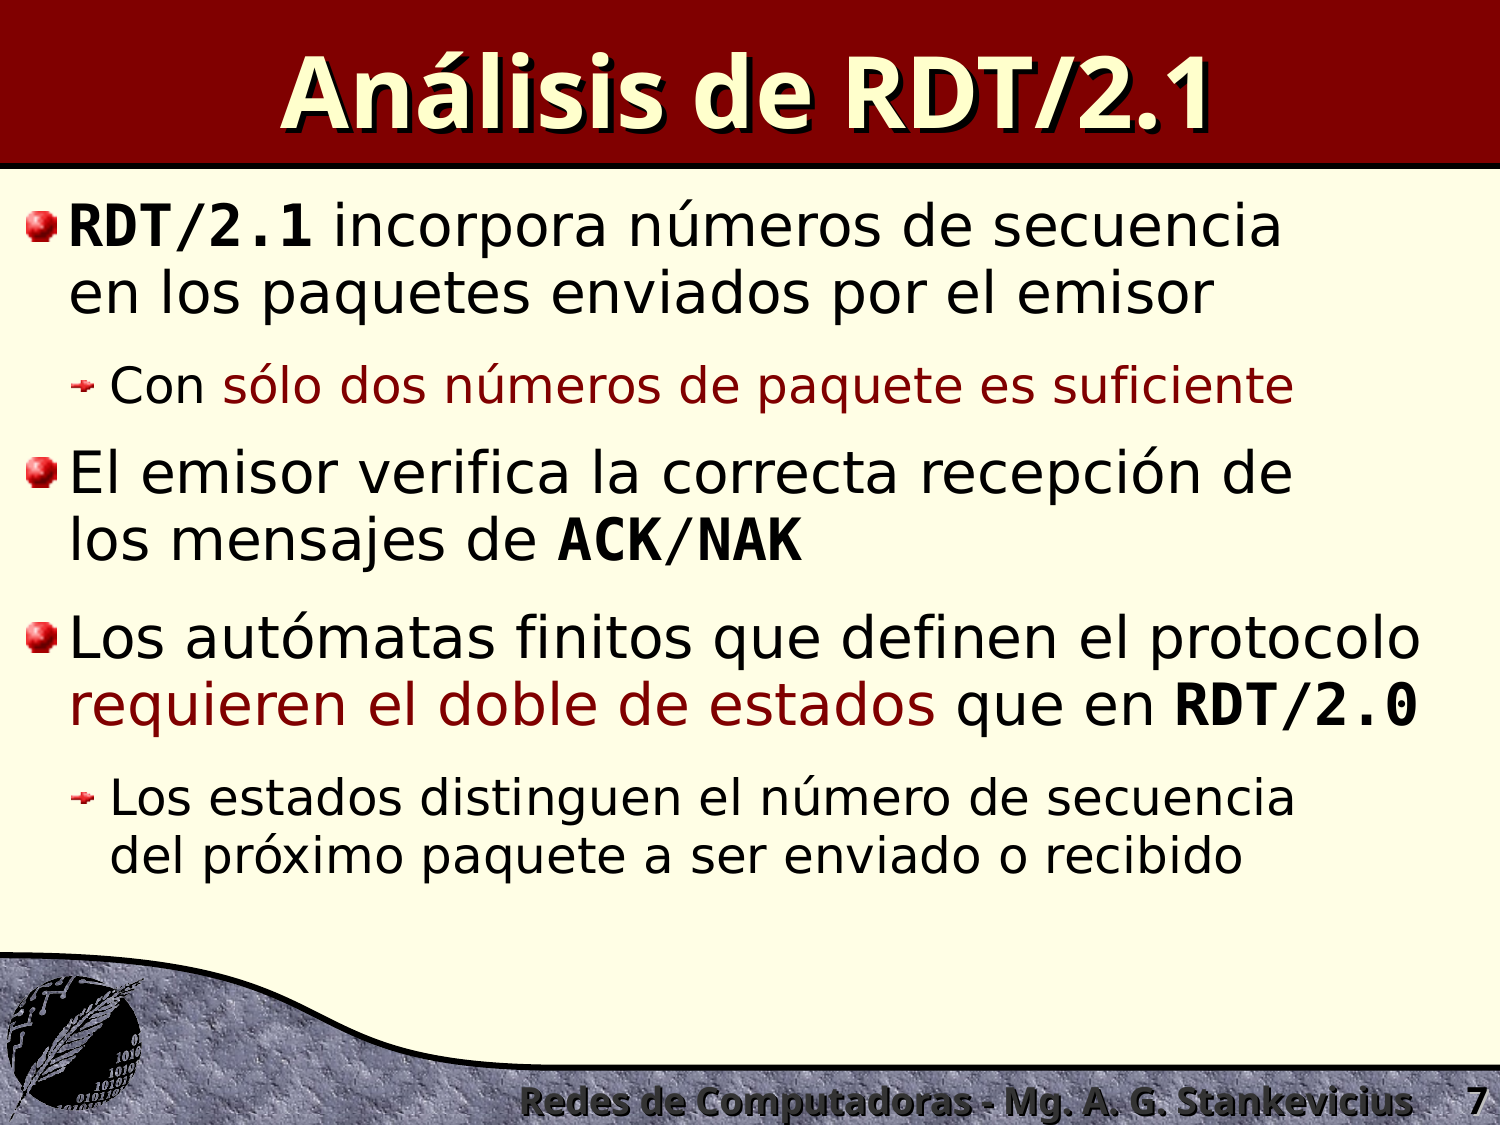

# Análisis de RDT/2.1
RDT/2.1 incorpora números de secuencia
en los paquetes enviados por el emisor
Con sólo dos números de paquete es suficiente
El emisor verifica la correcta recepción de
los mensajes de ACK/NAK
Los autómatas finitos que definen el protocolo requieren el doble de estados que en RDT/2.0
Los estados distinguen el número de secuencia
del próximo paquete a ser enviado o recibido
7